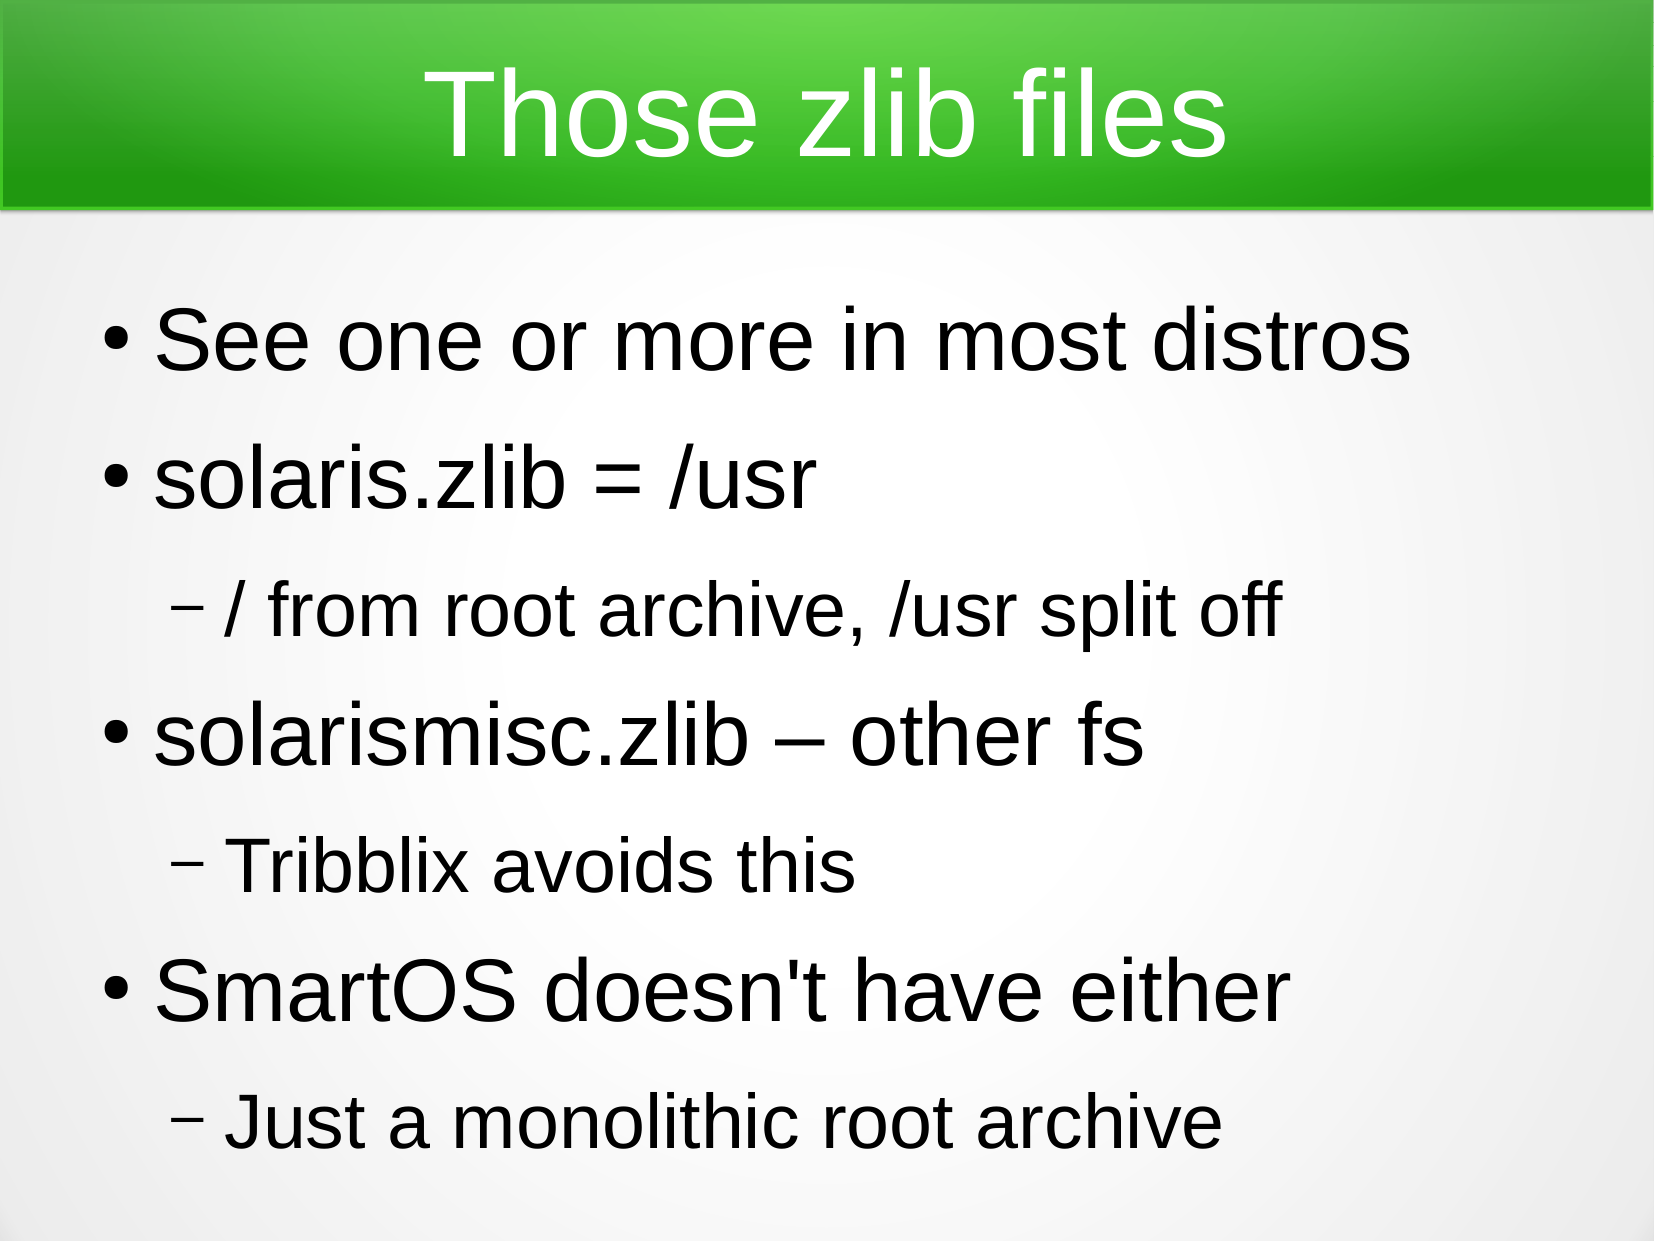

# Those zlib files
See one or more in most distros
solaris.zlib = /usr
/ from root archive, /usr split off
solarismisc.zlib – other fs
Tribblix avoids this
SmartOS doesn't have either
Just a monolithic root archive